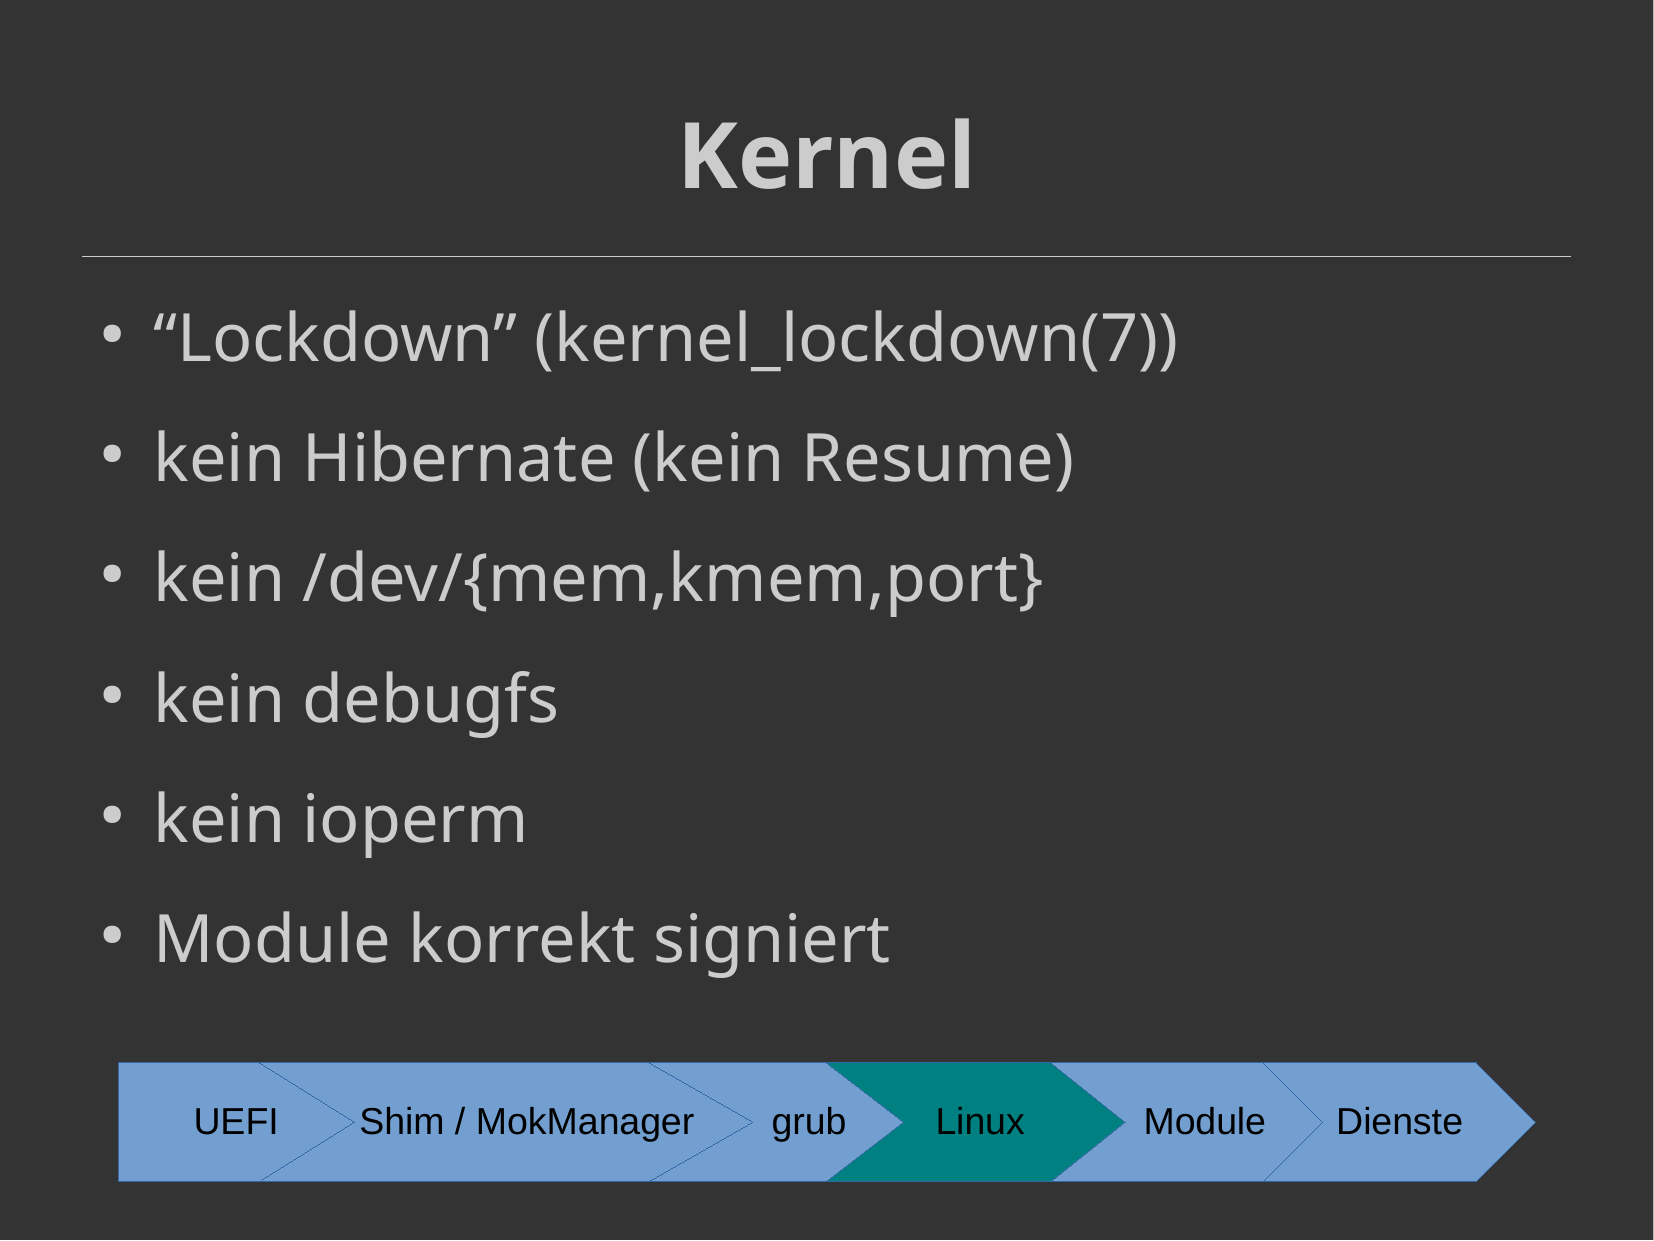

# Kernel
“Lockdown” (kernel_lockdown(7))
kein Hibernate (kein Resume)
kein /dev/{mem,kmem,port}
kein debugfs
kein ioperm
Module korrekt signiert
UEFI
Shim / MokManager
grub
Linux
Module
Dienste